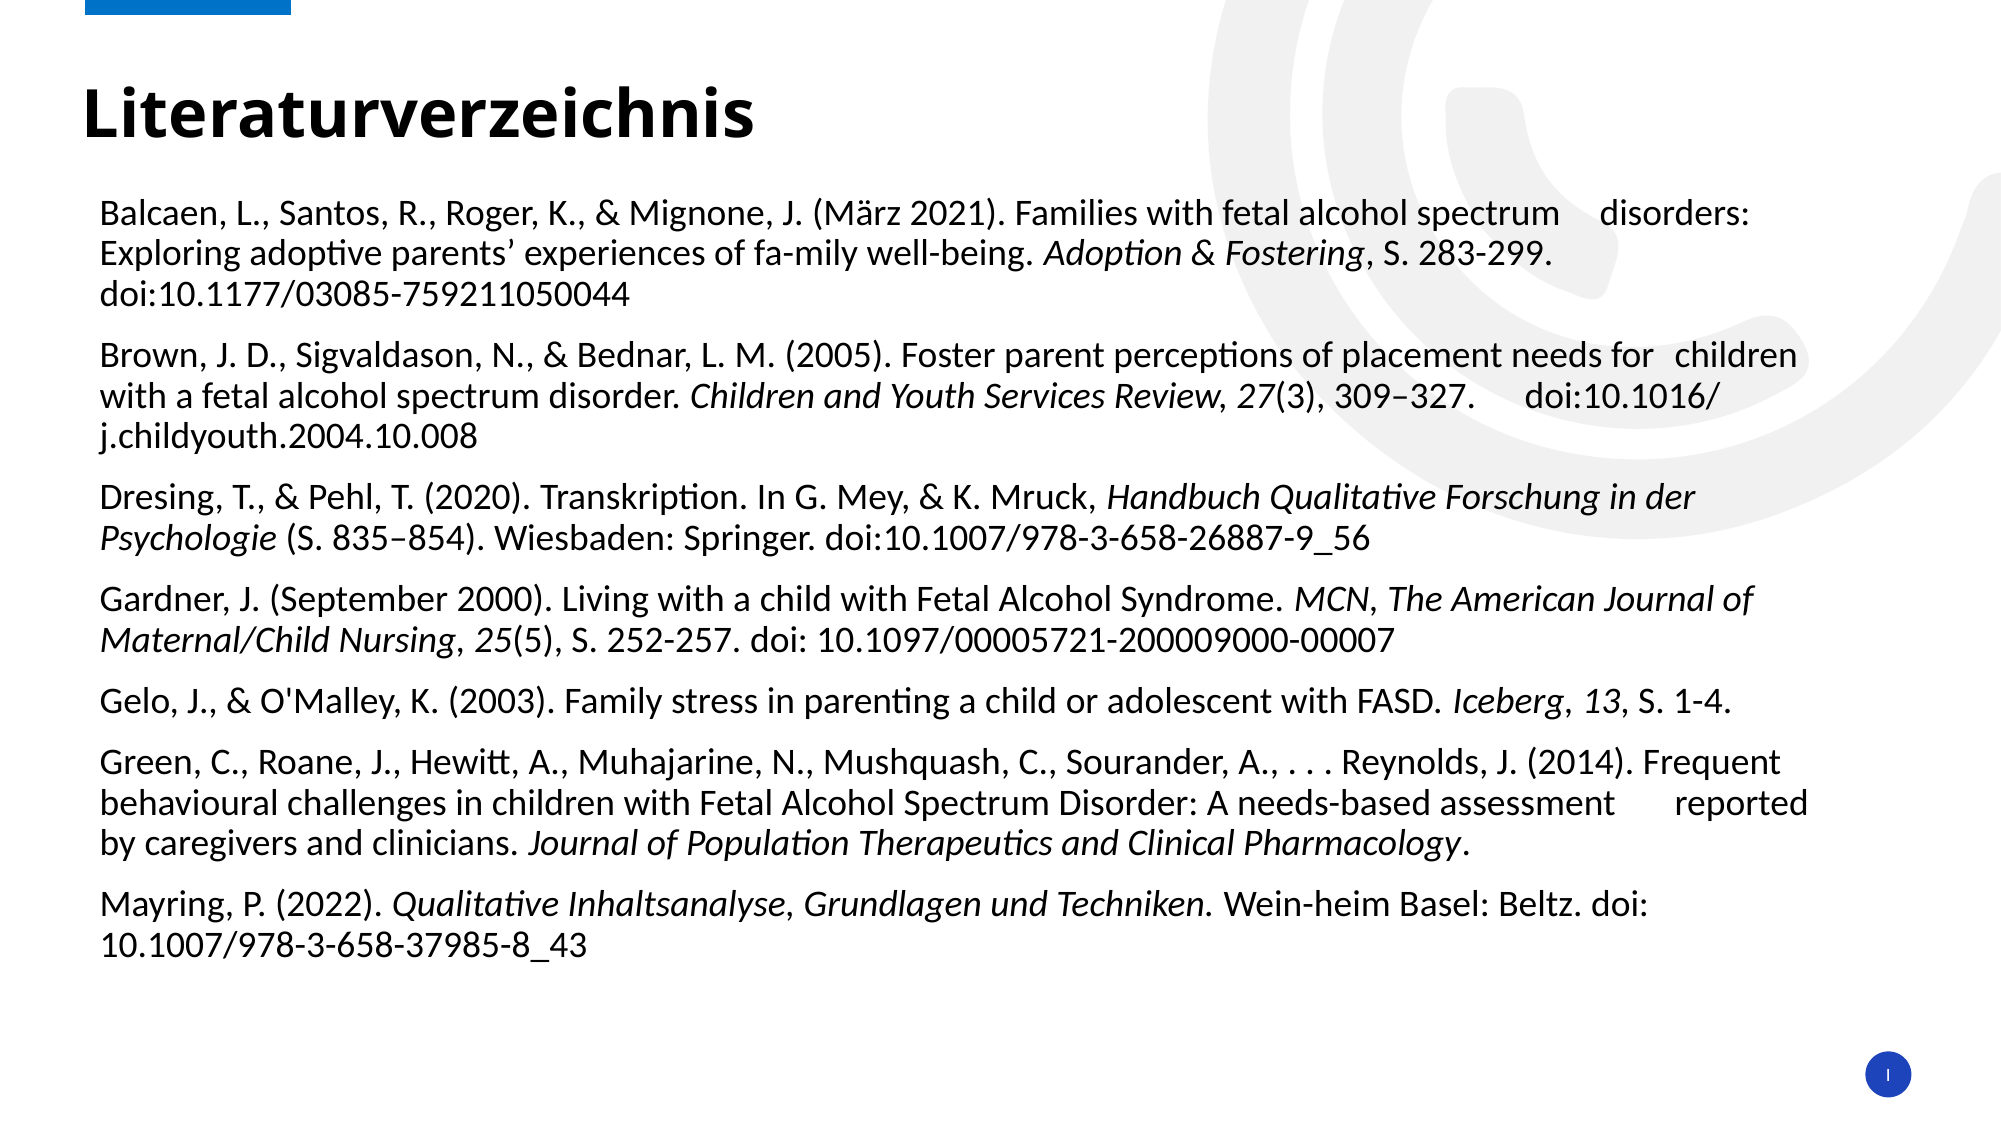

Literaturverzeichnis
# Balcaen, L., Santos, R., Roger, K., & Mignone, J. (März 2021). Families with fetal alcohol spectrum 	disorders: 	Exploring adoptive parents’ experiences of fa-mily well-being. Adoption & Fostering, S. 283-299. 	doi:10.1177/03085-759211050044
Brown, J. D., Sigvaldason, N., & Bednar, L. M. (2005). Foster parent perceptions of placement needs for 	children with a fetal alcohol spectrum disorder. Children and Youth Services Review, 27(3), 309–327. 	doi:10.1016/ j.childyouth.2004.10.008
Dresing, T., & Pehl, T. (2020). Transkription. In G. Mey, & K. Mruck, Handbuch Qualitative Forschung in der 	Psychologie (S. 835–854). Wiesbaden: Springer. doi:10.1007/978-3-658-26887-9_56
Gardner, J. (September 2000). Living with a child with Fetal Alcohol Syndrome. MCN, The American Journal of 	Maternal/Child Nursing, 25(5), S. 252-257. doi: 10.1097/00005721-200009000-00007
Gelo, J., & O'Malley, K. (2003). Family stress in parenting a child or adolescent with FASD. Iceberg, 13, S. 1-4.
Green, C., Roane, J., Hewitt, A., Muhajarine, N., Mushquash, C., Sourander, A., . . . Reynolds, J. (2014). Frequent 	behavioural challenges in children with Fetal Alcohol Spectrum Disorder: A needs-based assessment 	reported by caregivers and clinicians. Journal of Population Therapeutics and Clinical Pharmacology.
Mayring, P. (2022). Qualitative Inhaltsanalyse, Grundlagen und Techniken. Wein-heim Basel: Beltz. doi: 	10.1007/978-3-658-37985-8_43
I